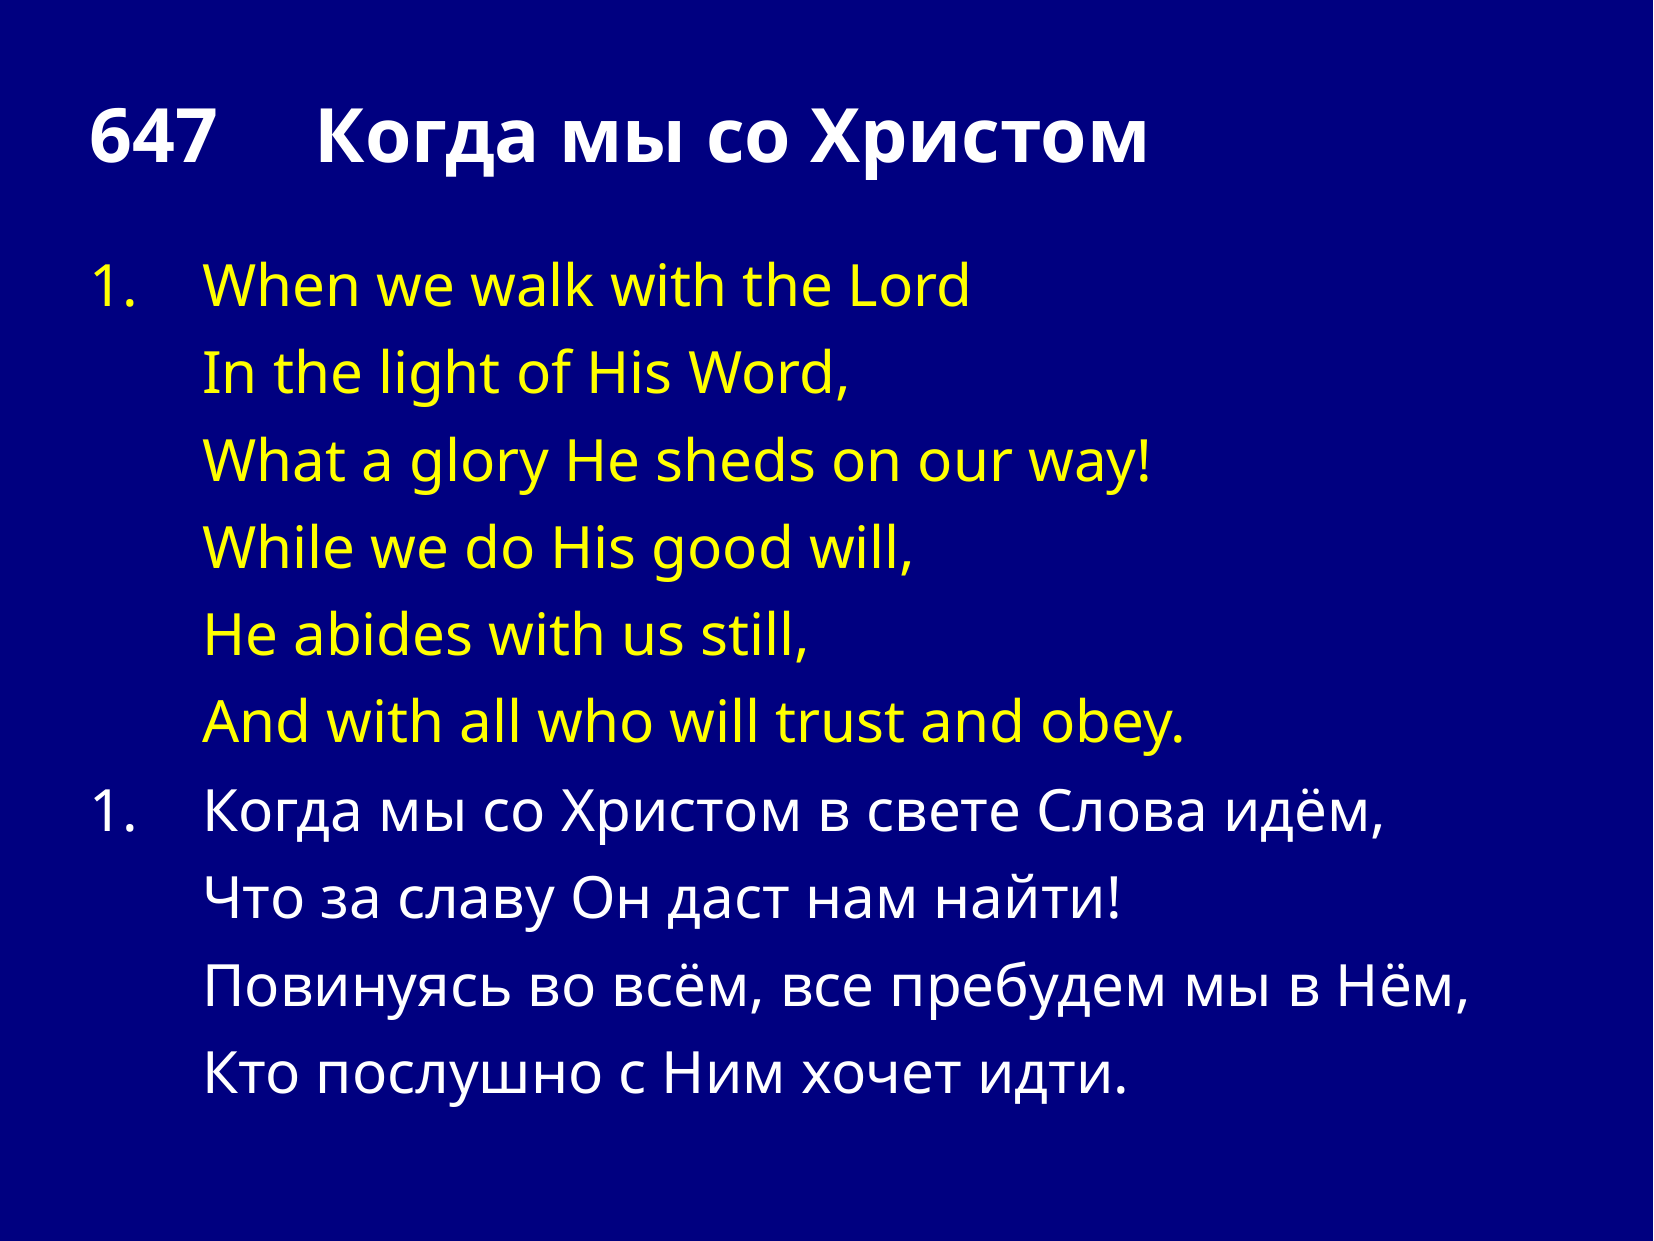

647	Когда мы со Христом
1.	When we walk with the Lord
	In the light of His Word,
	What a glory He sheds on our way!
	While we do His good will,
	He abides with us still,
	And with all who will trust and obey.
1.	Когда мы со Христом в свете Слова идём,
	Что за славу Он даст нам найти!
	Повинуясь во всём, все пребудем мы в Нём,
	Кто послушно с Ним хочет идти.